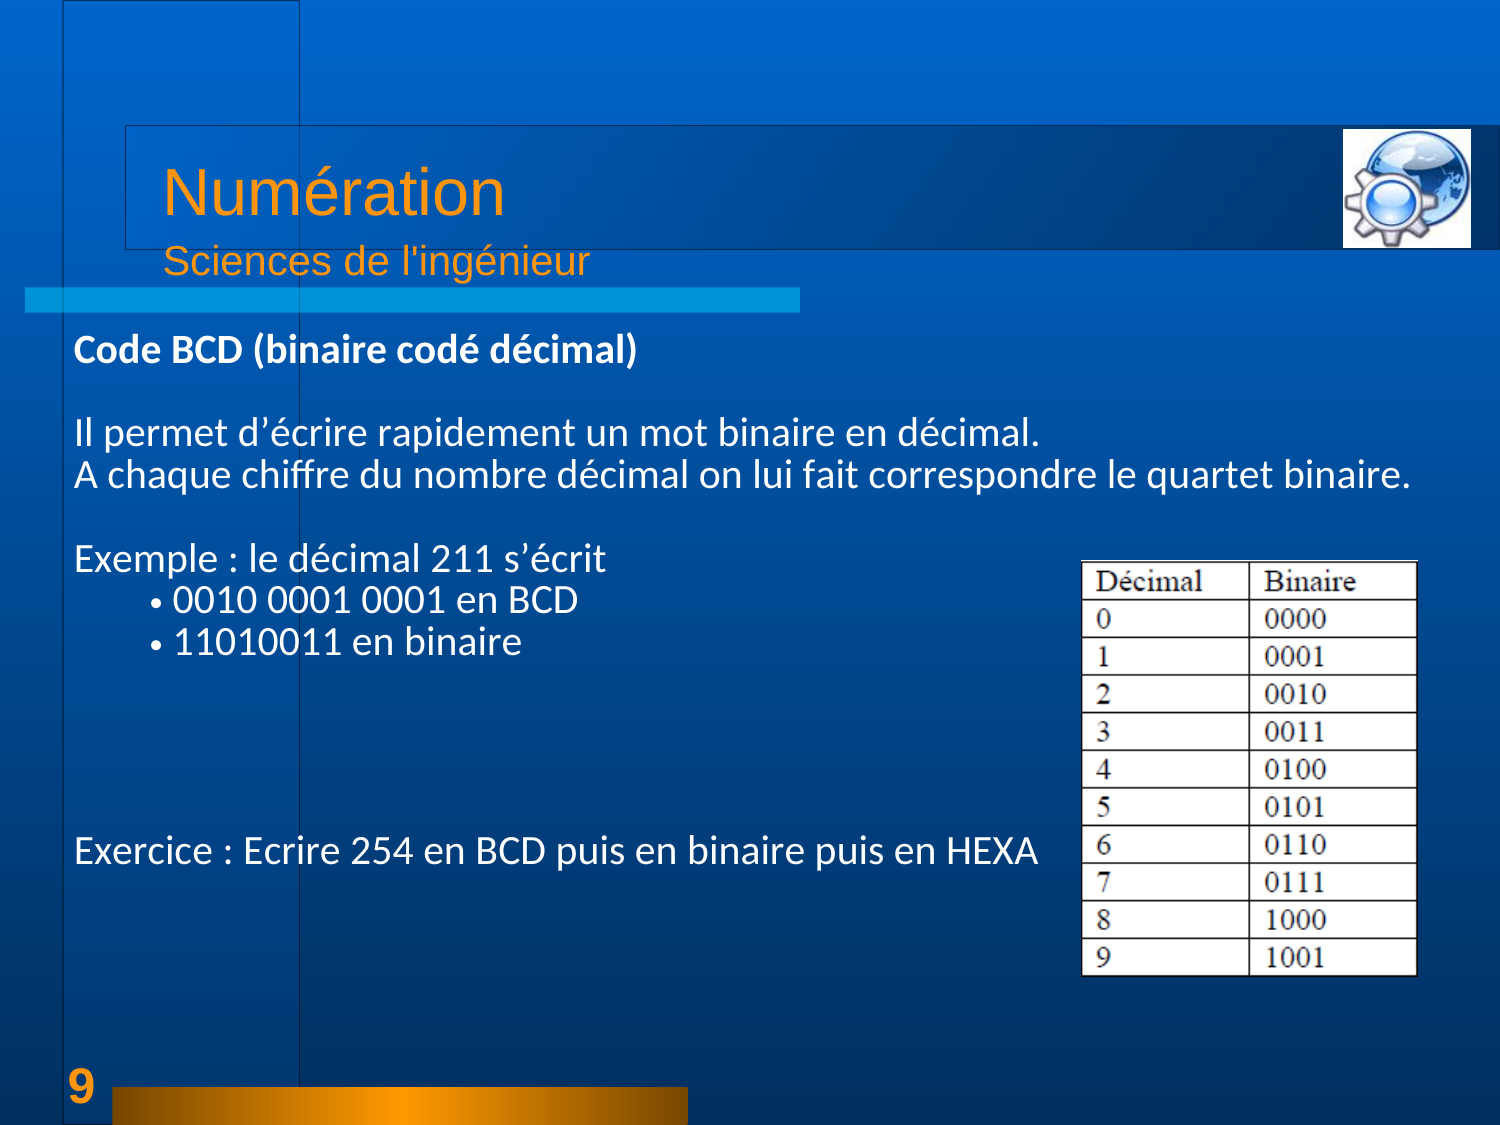

Code BCD (binaire codé décimal)
Il permet d’écrire rapidement un mot binaire en décimal.
A chaque chiffre du nombre décimal on lui fait correspondre le quartet binaire.
Exemple : le décimal 211 s’écrit
 0010 0001 0001 en BCD
 11010011 en binaire
Exercice : Ecrire 254 en BCD puis en binaire puis en HEXA